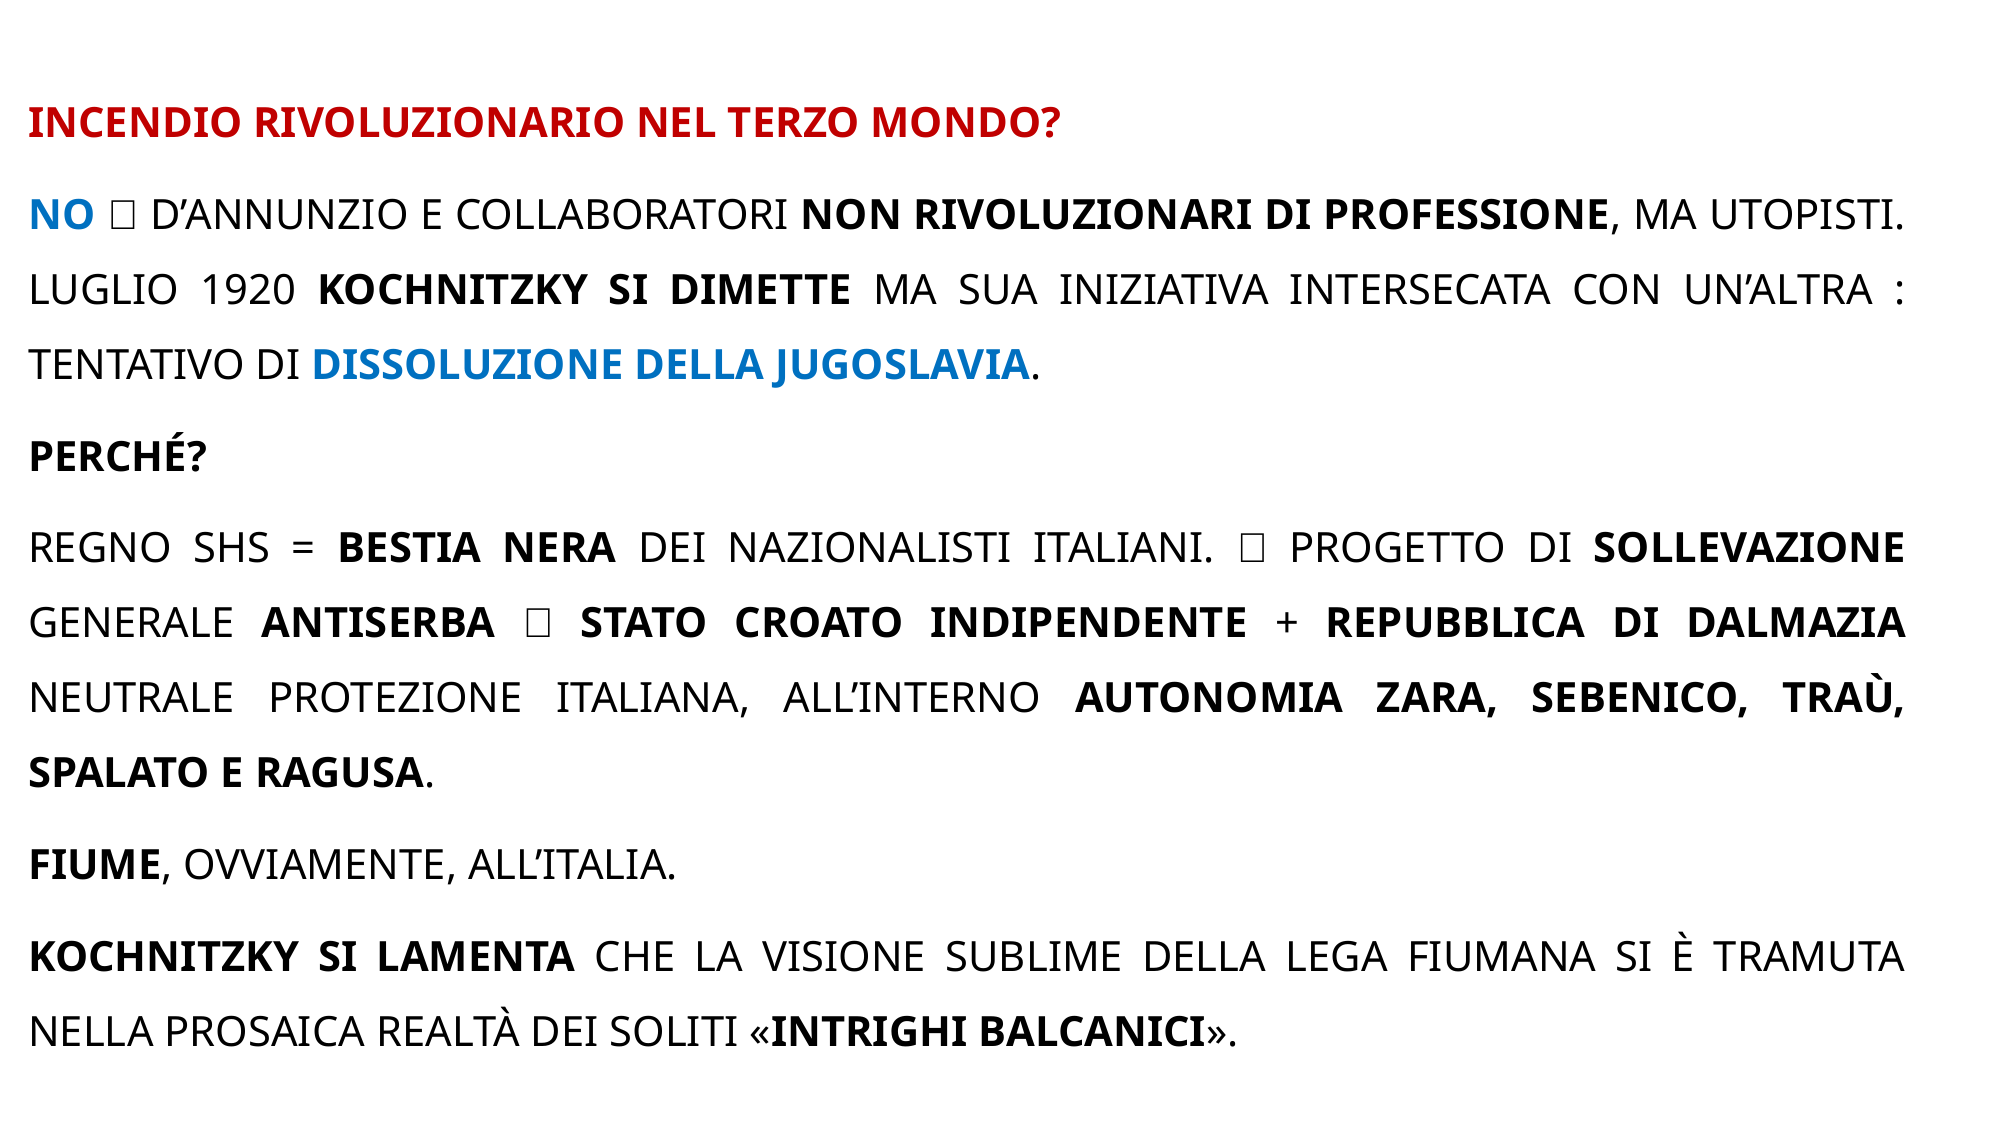

INCENDIO RIVOLUZIONARIO NEL TERZO MONDO?
NO  D’ANNUNZIO E COLLABORATORI NON RIVOLUZIONARI DI PROFESSIONE, MA UTOPISTI. LUGLIO 1920 KOCHNITZKY SI DIMETTE MA SUA INIZIATIVA INTERSECATA CON UN’ALTRA : TENTATIVO DI DISSOLUZIONE DELLA JUGOSLAVIA.
PERCHÉ?
REGNO SHS = BESTIA NERA DEI NAZIONALISTI ITALIANI.  PROGETTO DI SOLLEVAZIONE GENERALE ANTISERBA  STATO CROATO INDIPENDENTE + REPUBBLICA DI DALMAZIA NEUTRALE PROTEZIONE ITALIANA, ALL’INTERNO AUTONOMIA ZARA, SEBENICO, TRAÙ, SPALATO E RAGUSA.
FIUME, OVVIAMENTE, ALL’ITALIA.
KOCHNITZKY SI LAMENTA CHE LA VISIONE SUBLIME DELLA LEGA FIUMANA SI È TRAMUTA NELLA PROSAICA REALTÀ DEI SOLITI «INTRIGHI BALCANICI».